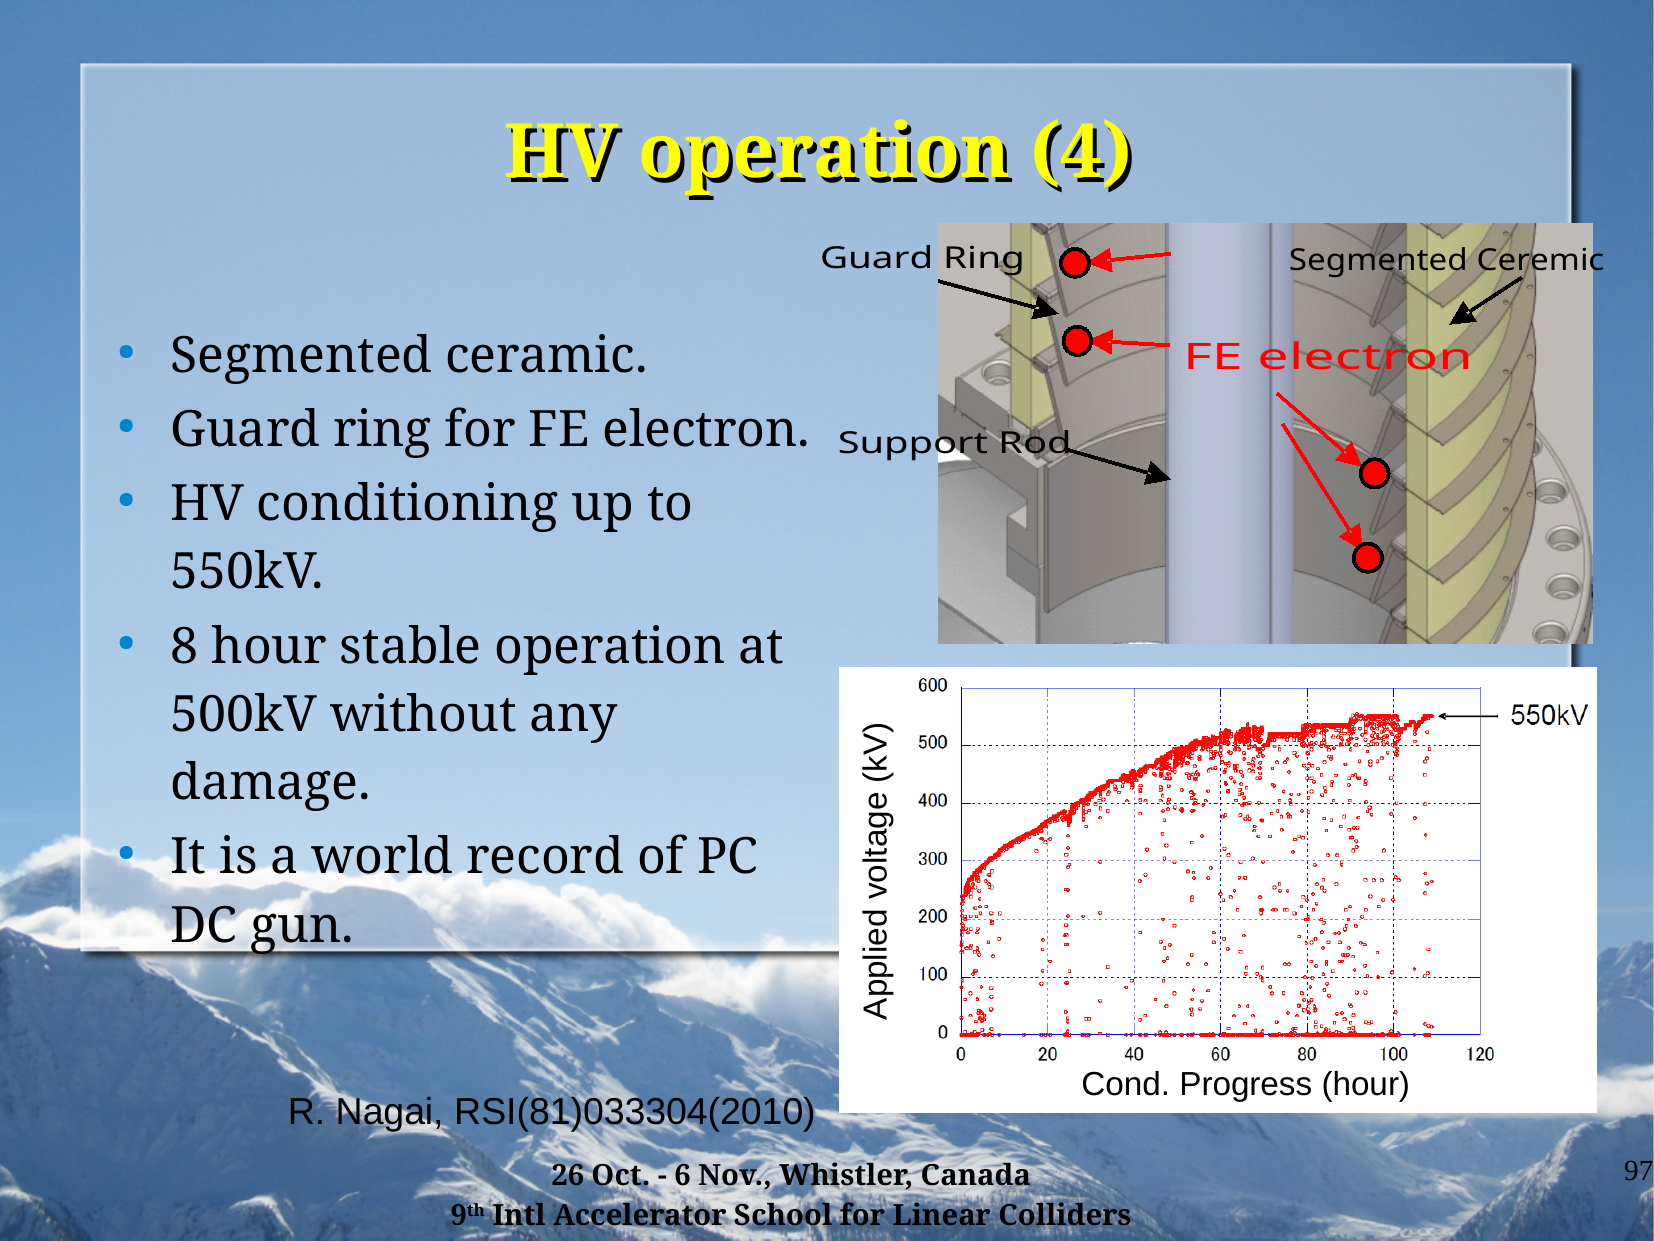

# HV operation (4)
Guard Ring
Segmented Ceremic
Segmented ceramic.
Guard ring for FE electron.
HV conditioning up to 550kV.
8 hour stable operation at 500kV without any damage.
It is a world record of PC DC gun.
FE electron
Support Rod
 Applied voltage (kV)
 Cond. Progress (hour)
R. Nagai, RSI(81)033304(2010)
97